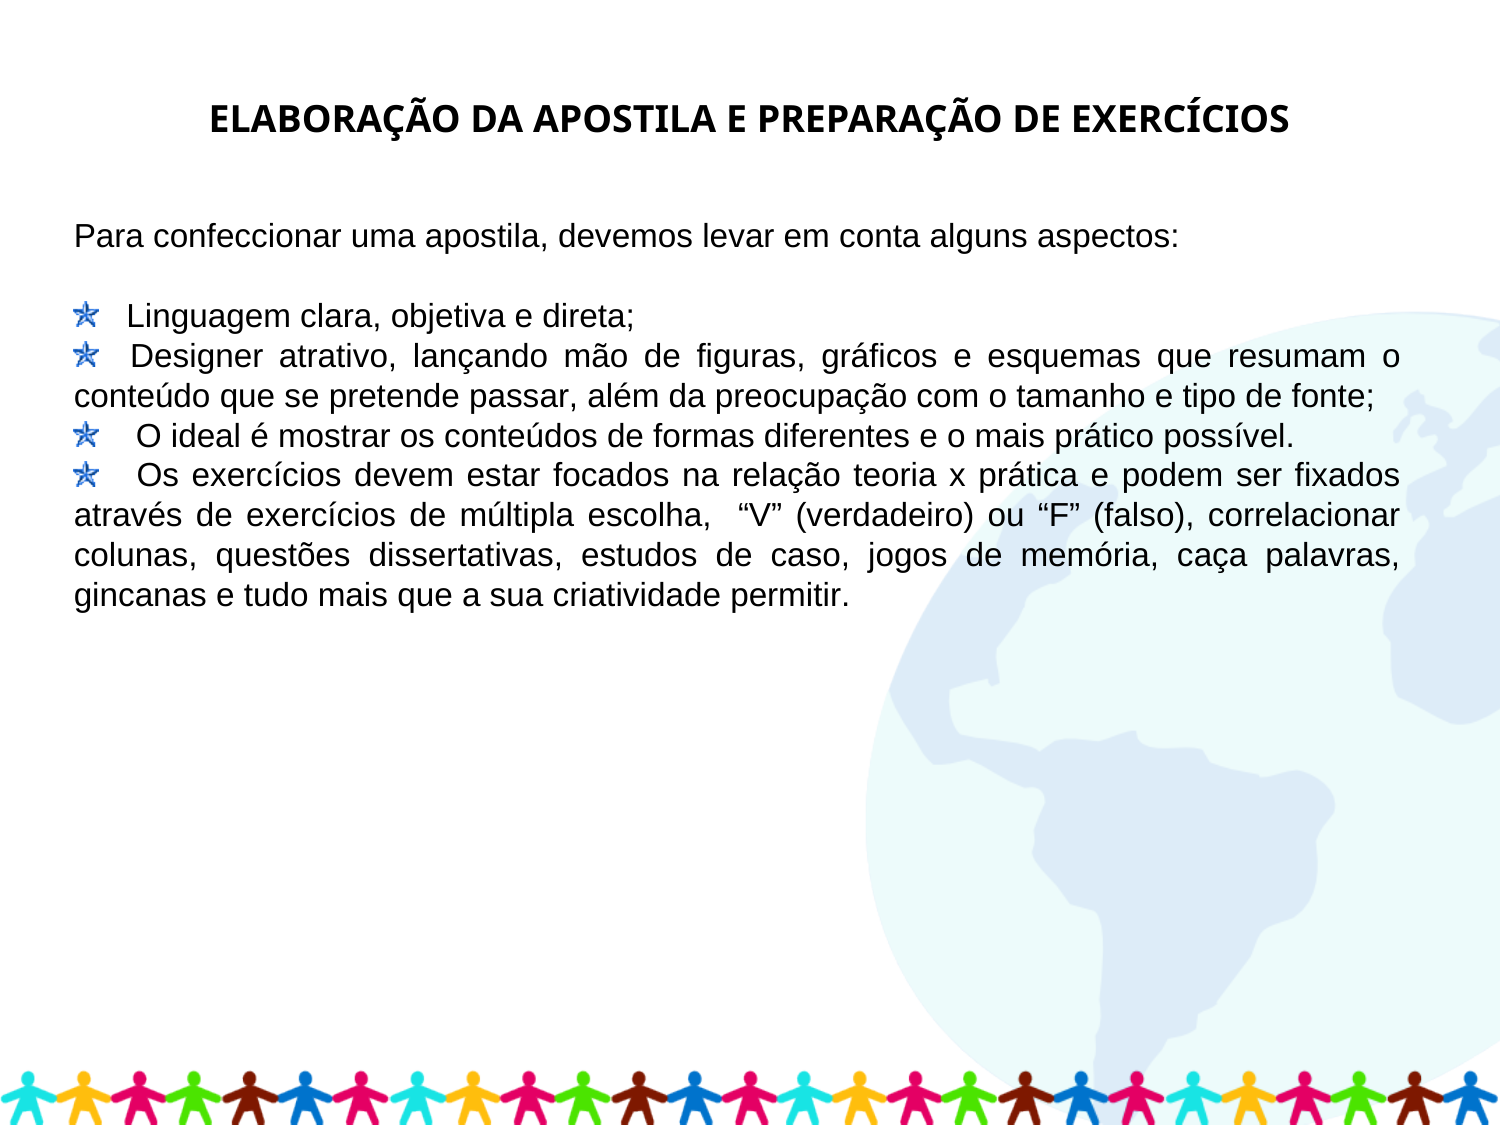

# ELABORAÇÃO DA APOSTILA E PREPARAÇÃO DE EXERCÍCIOS
Para confeccionar uma apostila, devemos levar em conta alguns aspectos:
 Linguagem clara, objetiva e direta;
 Designer atrativo, lançando mão de figuras, gráficos e esquemas que resumam o conteúdo que se pretende passar, além da preocupação com o tamanho e tipo de fonte;
 O ideal é mostrar os conteúdos de formas diferentes e o mais prático possível.
 Os exercícios devem estar focados na relação teoria x prática e podem ser fixados através de exercícios de múltipla escolha, “V” (verdadeiro) ou “F” (falso), correlacionar colunas, questões dissertativas, estudos de caso, jogos de memória, caça palavras, gincanas e tudo mais que a sua criatividade permitir.